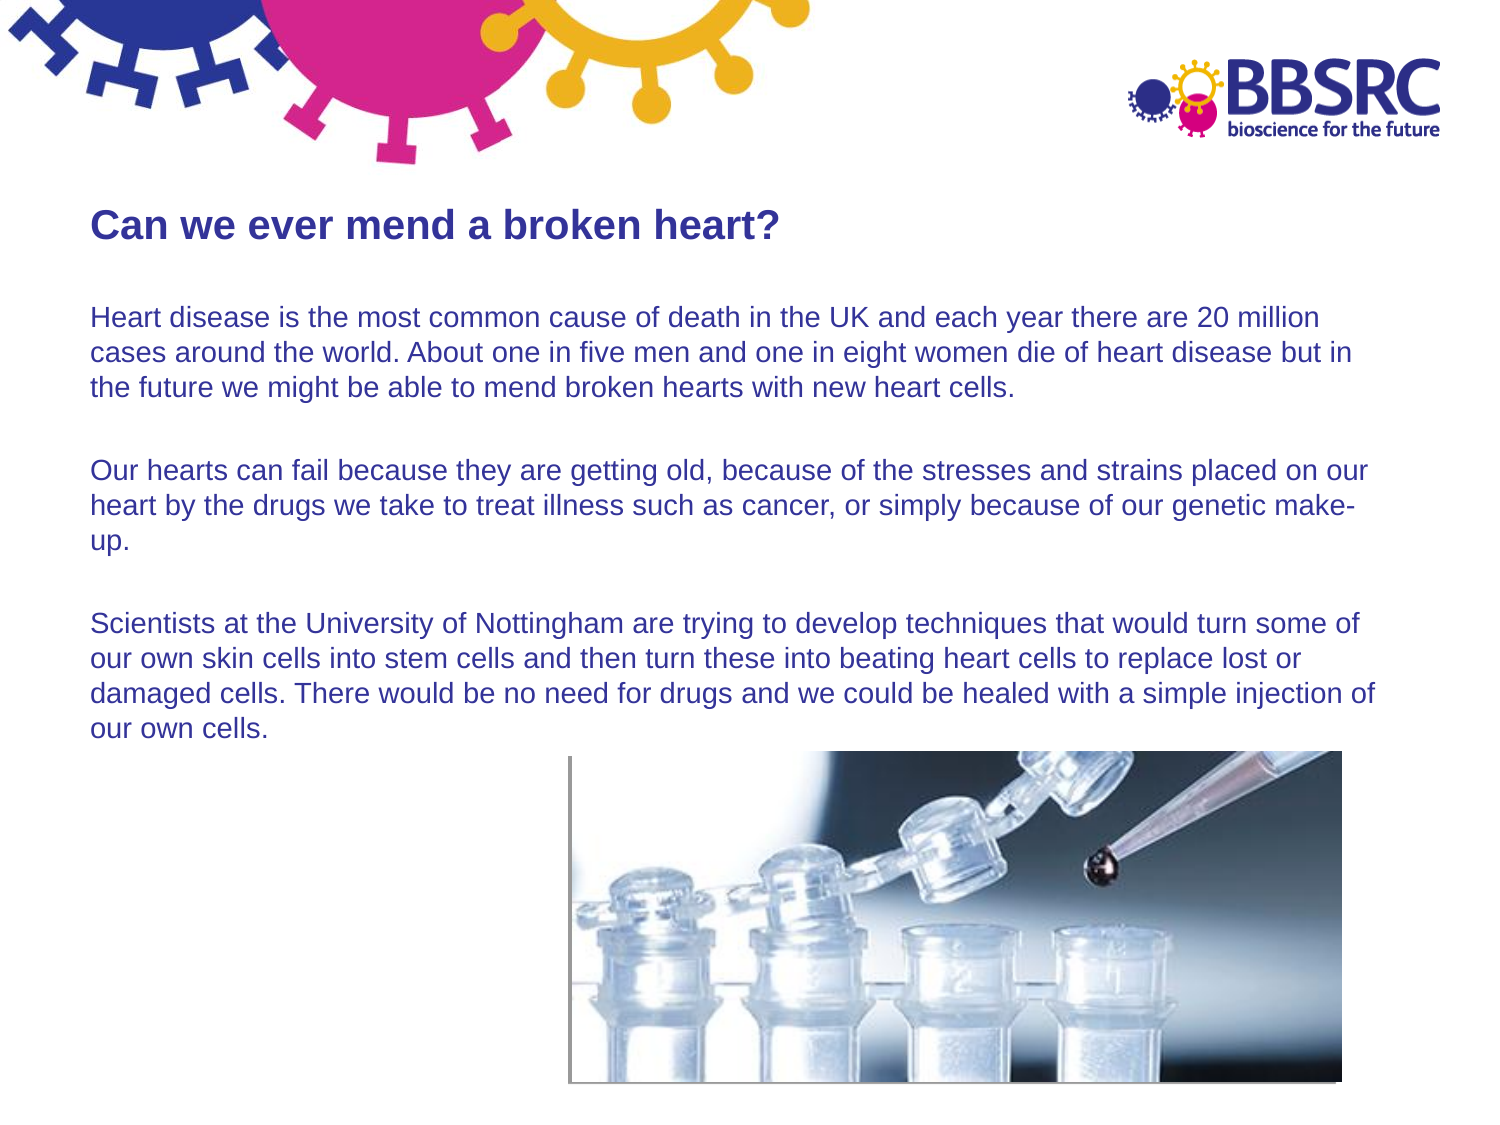

# Can we ever mend a broken heart?
Heart disease is the most common cause of death in the UK and each year there are 20 million cases around the world. About one in five men and one in eight women die of heart disease but in the future we might be able to mend broken hearts with new heart cells.
Our hearts can fail because they are getting old, because of the stresses and strains placed on our heart by the drugs we take to treat illness such as cancer, or simply because of our genetic make-up.
Scientists at the University of Nottingham are trying to develop techniques that would turn some of our own skin cells into stem cells and then turn these into beating heart cells to replace lost or damaged cells. There would be no need for drugs and we could be healed with a simple injection of our own cells.